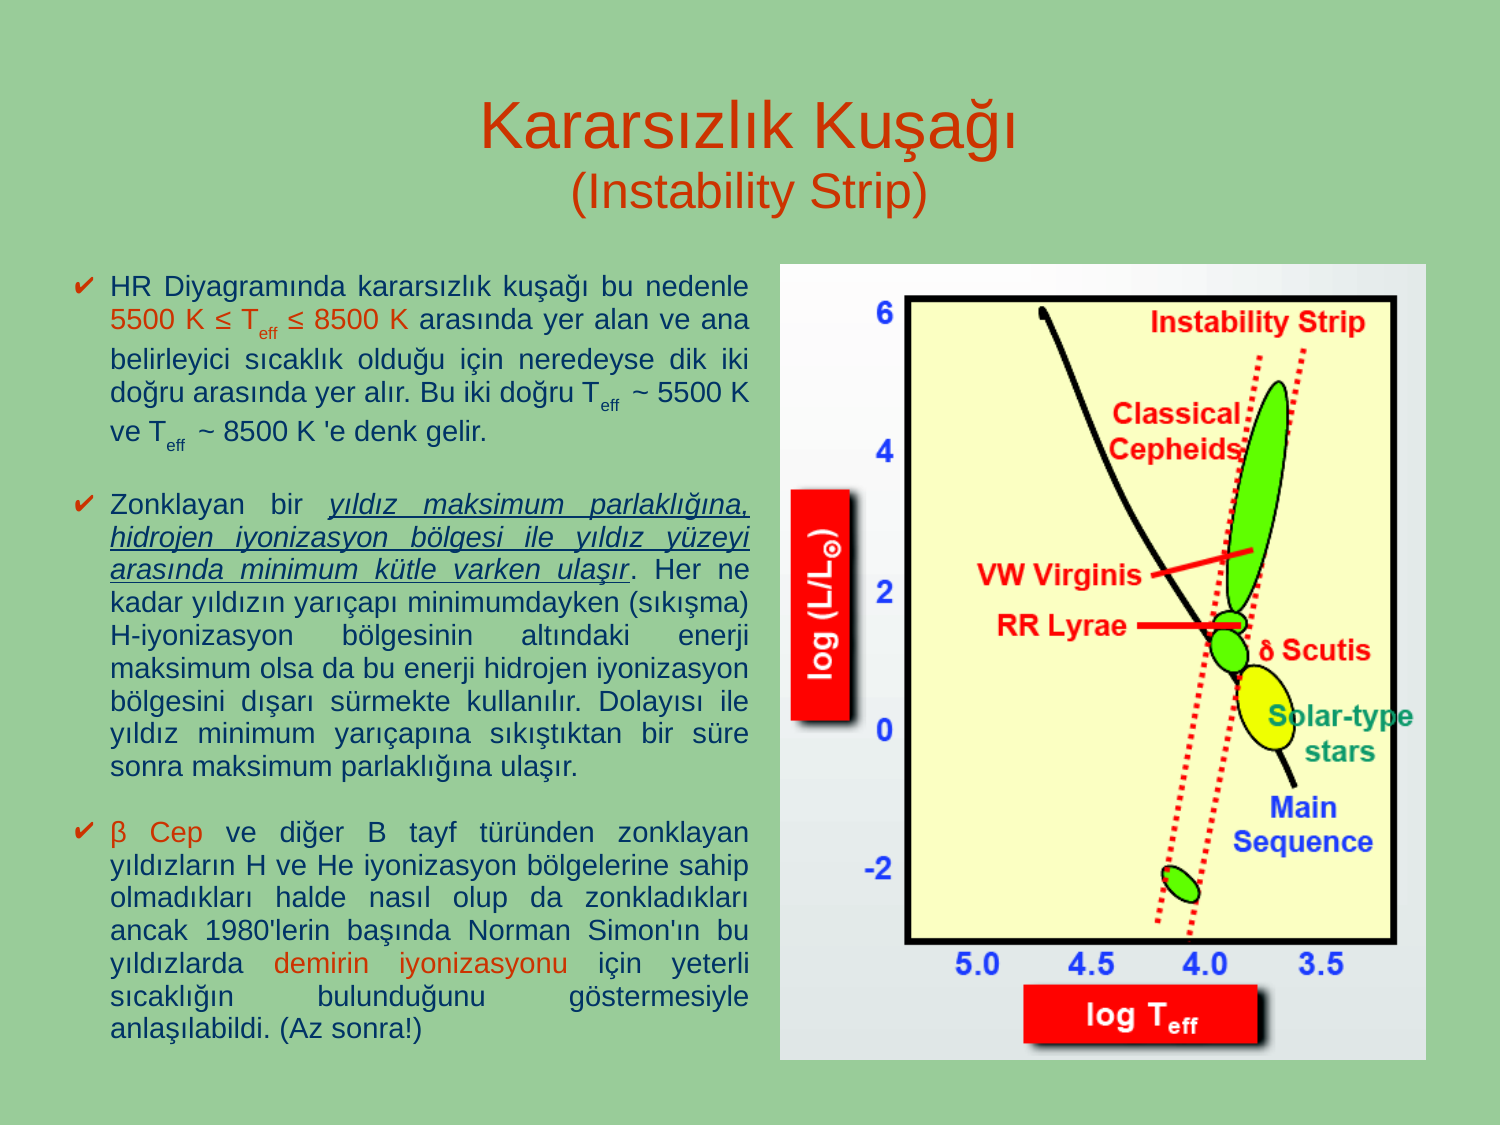

Kararsızlık Kuşağı
(Instability Strip)
HR Diyagramında kararsızlık kuşağı bu nedenle 5500 K ≤ Teff ≤ 8500 K arasında yer alan ve ana belirleyici sıcaklık olduğu için neredeyse dik iki doğru arasında yer alır. Bu iki doğru Teff ~ 5500 K ve Teff ~ 8500 K 'e denk gelir.
Zonklayan bir yıldız maksimum parlaklığına, hidrojen iyonizasyon bölgesi ile yıldız yüzeyi arasında minimum kütle varken ulaşır. Her ne kadar yıldızın yarıçapı minimumdayken (sıkışma) H-iyonizasyon bölgesinin altındaki enerji maksimum olsa da bu enerji hidrojen iyonizasyon bölgesini dışarı sürmekte kullanılır. Dolayısı ile yıldız minimum yarıçapına sıkıştıktan bir süre sonra maksimum parlaklığına ulaşır.
β Cep ve diğer B tayf türünden zonklayan yıldızların H ve He iyonizasyon bölgelerine sahip olmadıkları halde nasıl olup da zonkladıkları ancak 1980'lerin başında Norman Simon'ın bu yıldızlarda demirin iyonizasyonu için yeterli sıcaklığın bulunduğunu göstermesiyle anlaşılabildi. (Az sonra!)